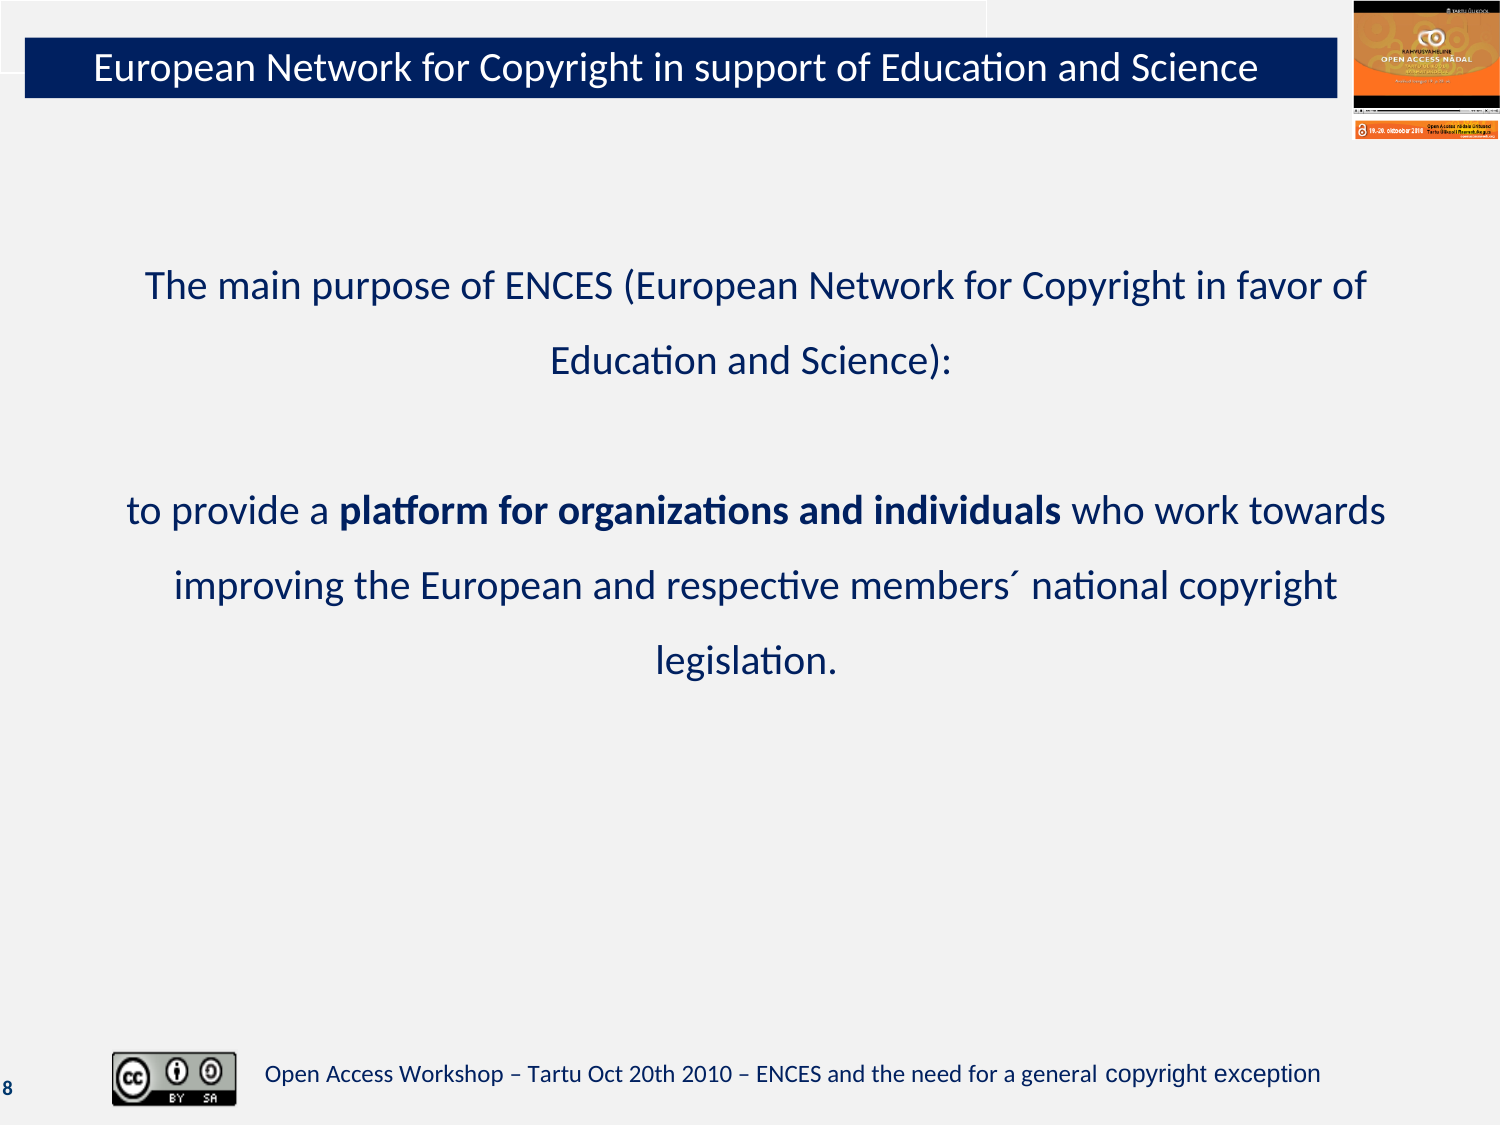

European Network for Copyright in support of Education and Science
The main purpose of ENCES (European Network for Copyright in favor of Education and Science):
to provide a platform for organizations and individuals who work towards improving the European and respective members´ national copyright legislation.